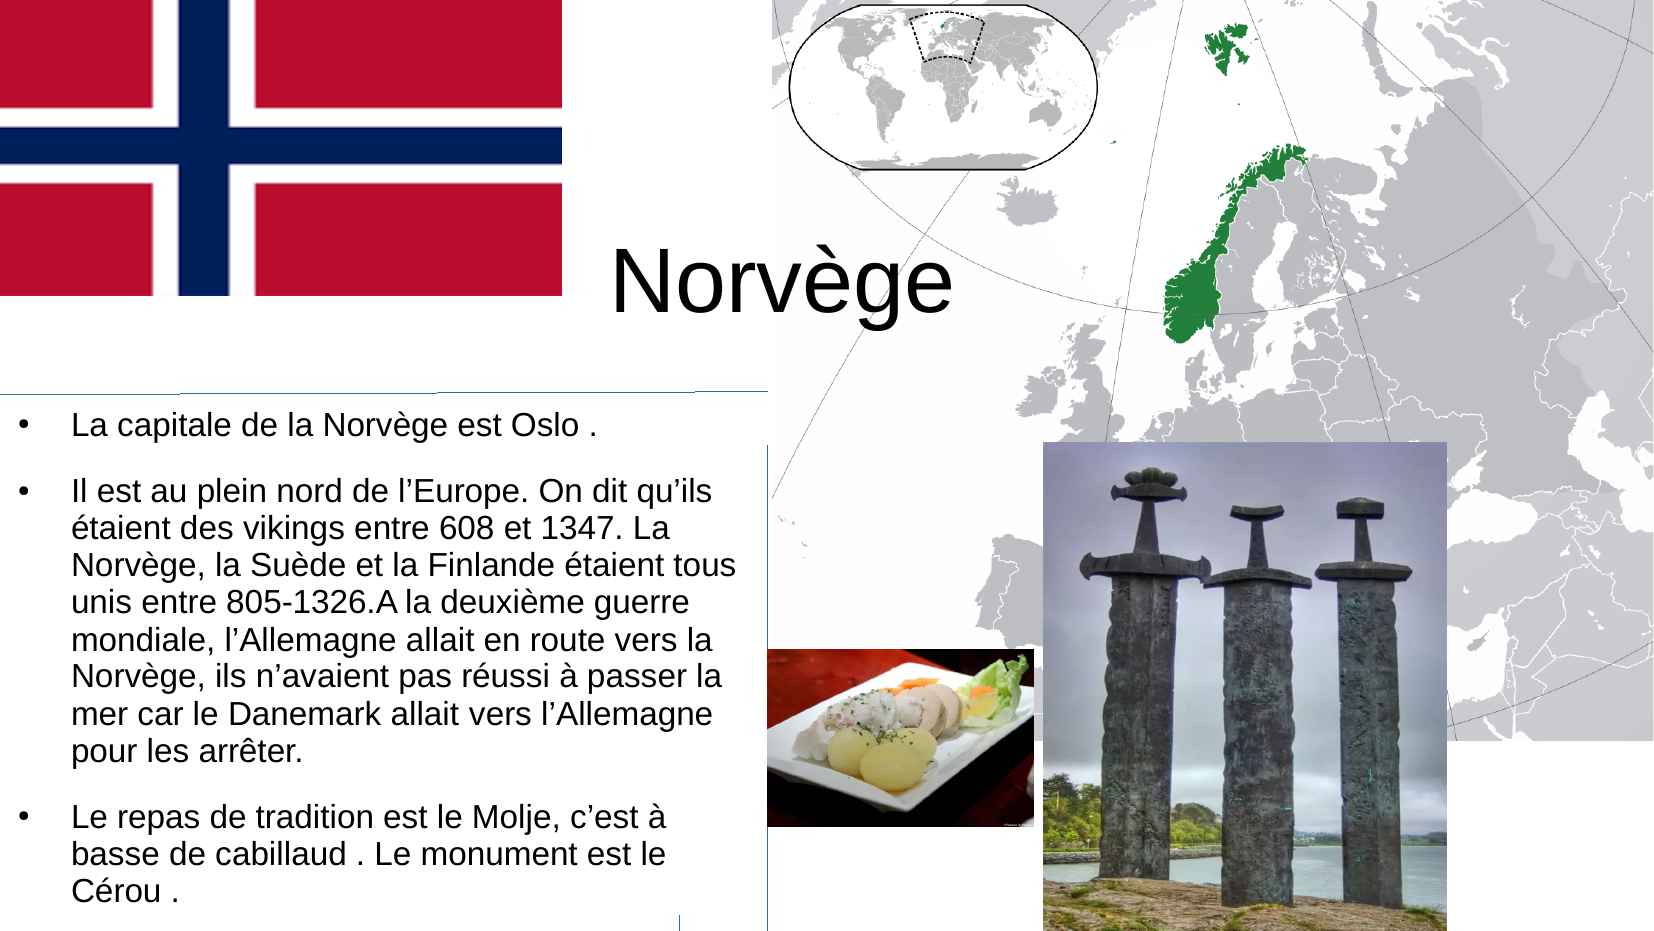

Norvège
# La capitale de la Norvège est Oslo .
Il est au plein nord de l’Europe. On dit qu’ils étaient des vikings entre 608 et 1347. La Norvège, la Suède et la Finlande étaient tous unis entre 805-1326.A la deuxième guerre mondiale, l’Allemagne allait en route vers la Norvège, ils n’avaient pas réussi à passer la mer car le Danemark allait vers l’Allemagne pour les arrêter.
Le repas de tradition est le Molje, c’est à basse de cabillaud . Le monument est le Cérou .